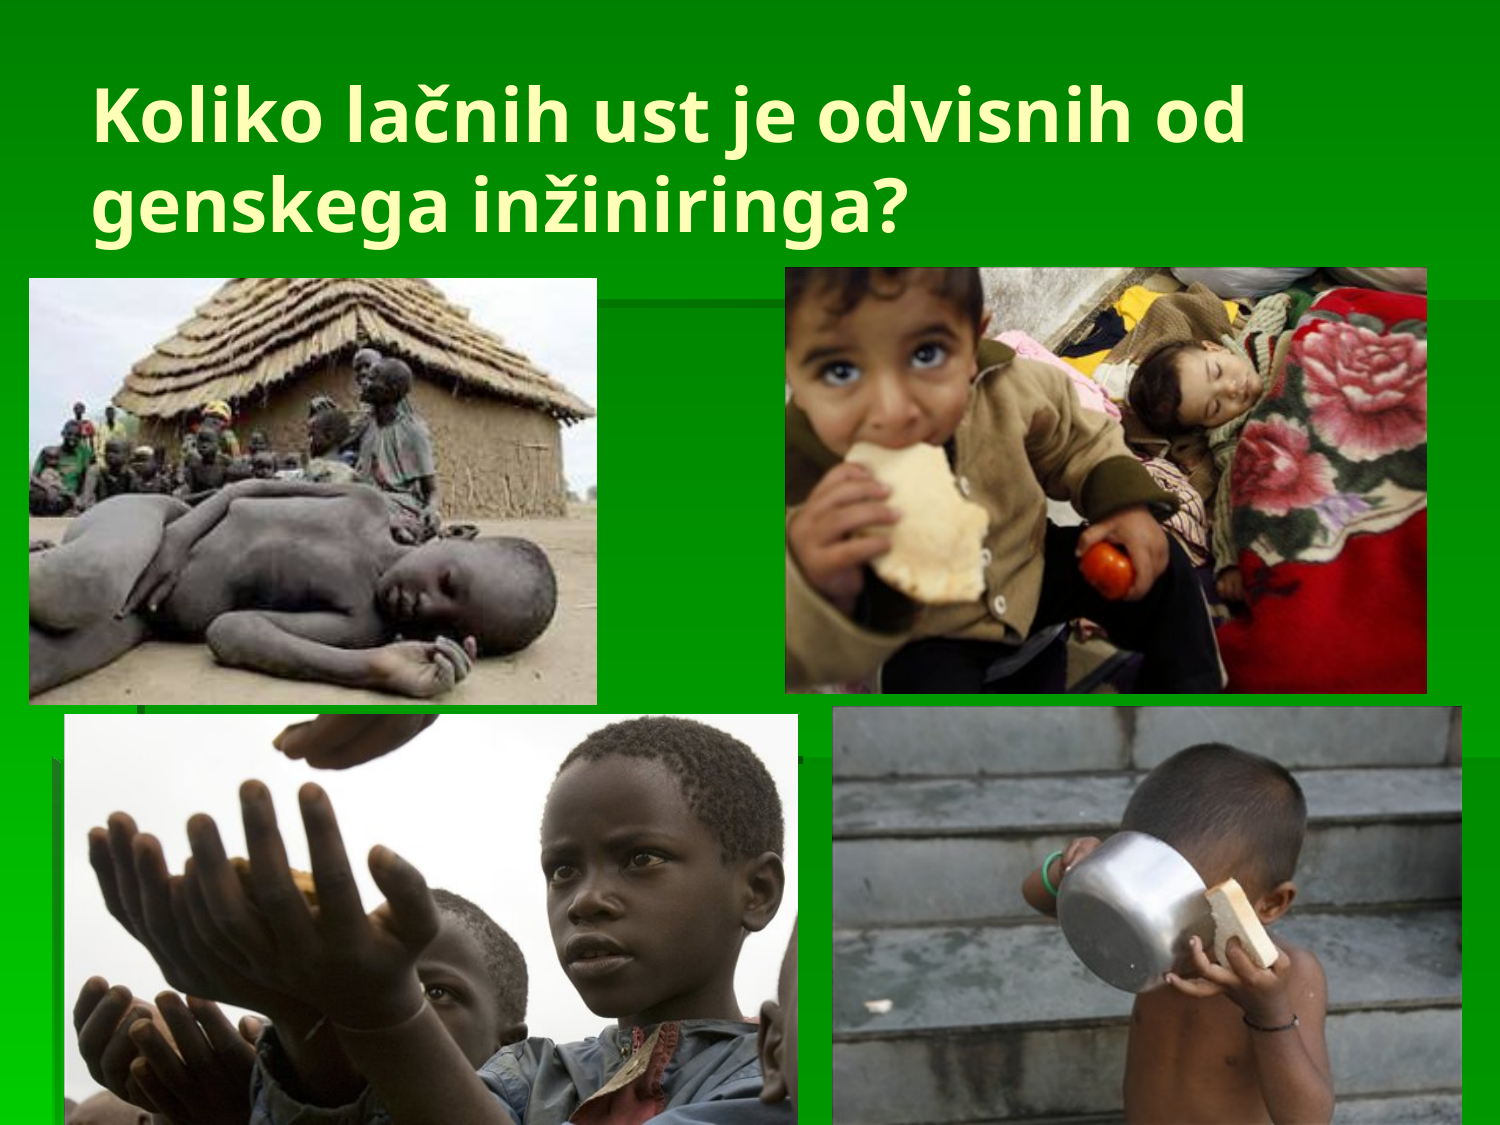

# Koliko lačnih ust je odvisnih od genskega inžiniringa?